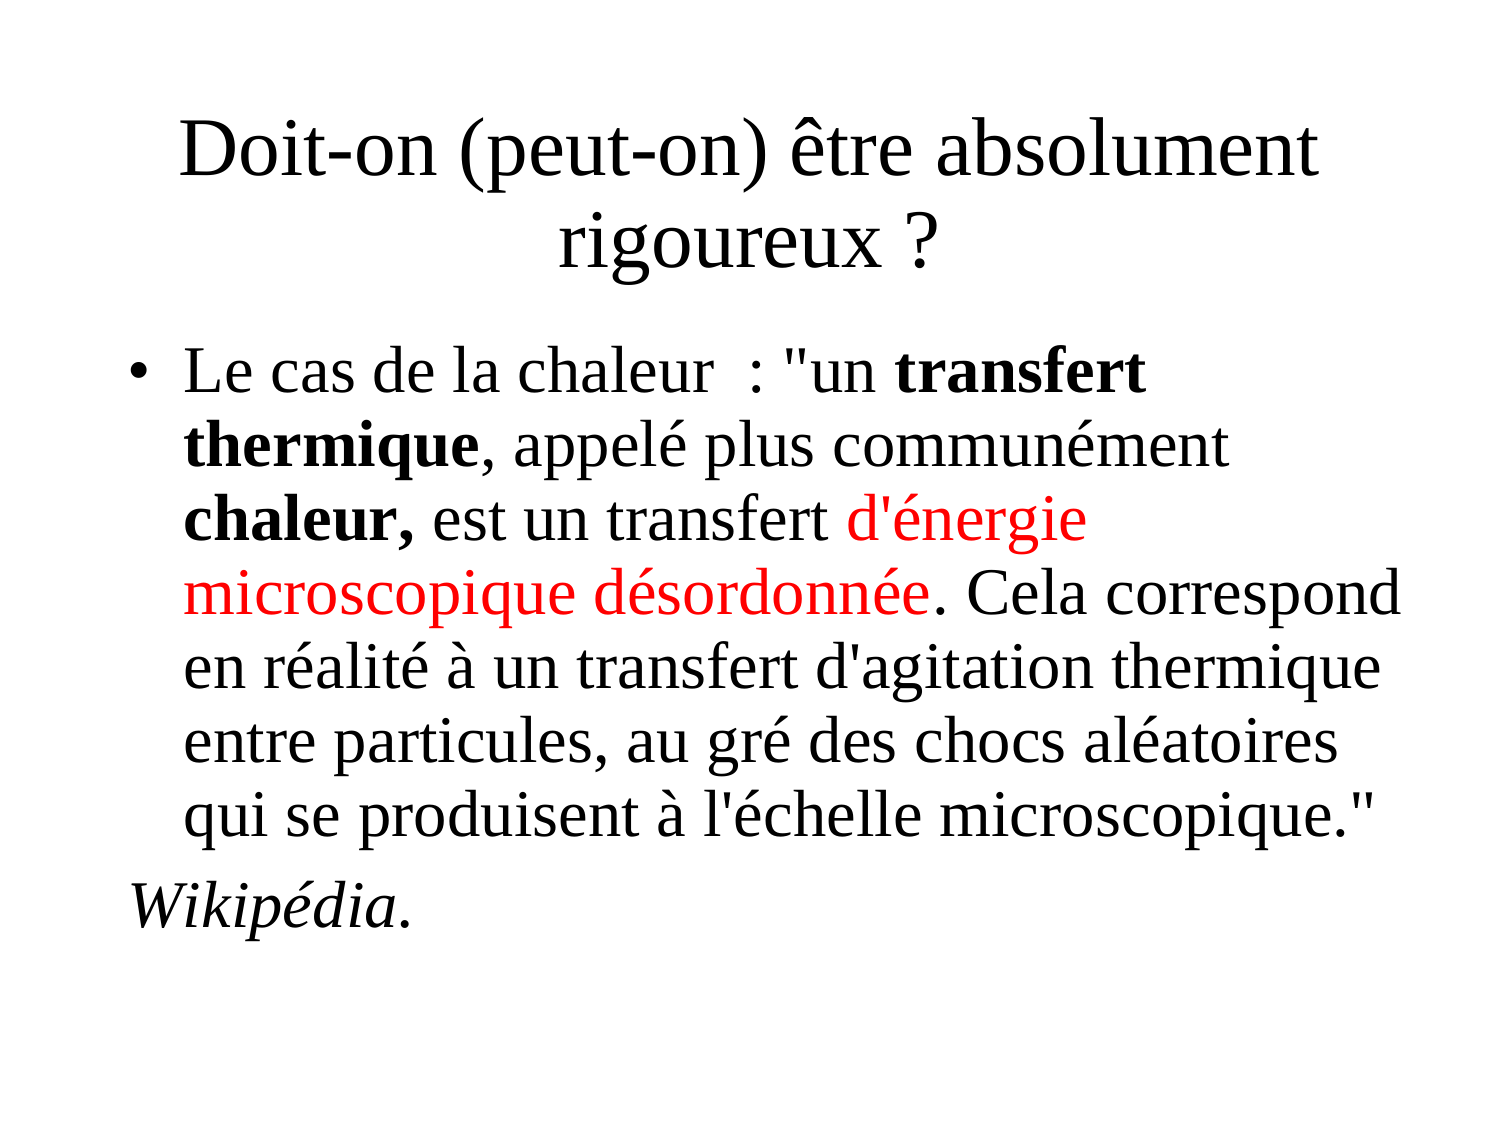

# Doit-on (peut-on) être absolument rigoureux ?
Le cas de la chaleur : "un transfert thermique, appelé plus communément chaleur, est un transfert d'énergie microscopique désordonnée. Cela correspond en réalité à un transfert d'agitation thermique entre particules, au gré des chocs aléatoires qui se produisent à l'échelle microscopique."
Wikipédia.